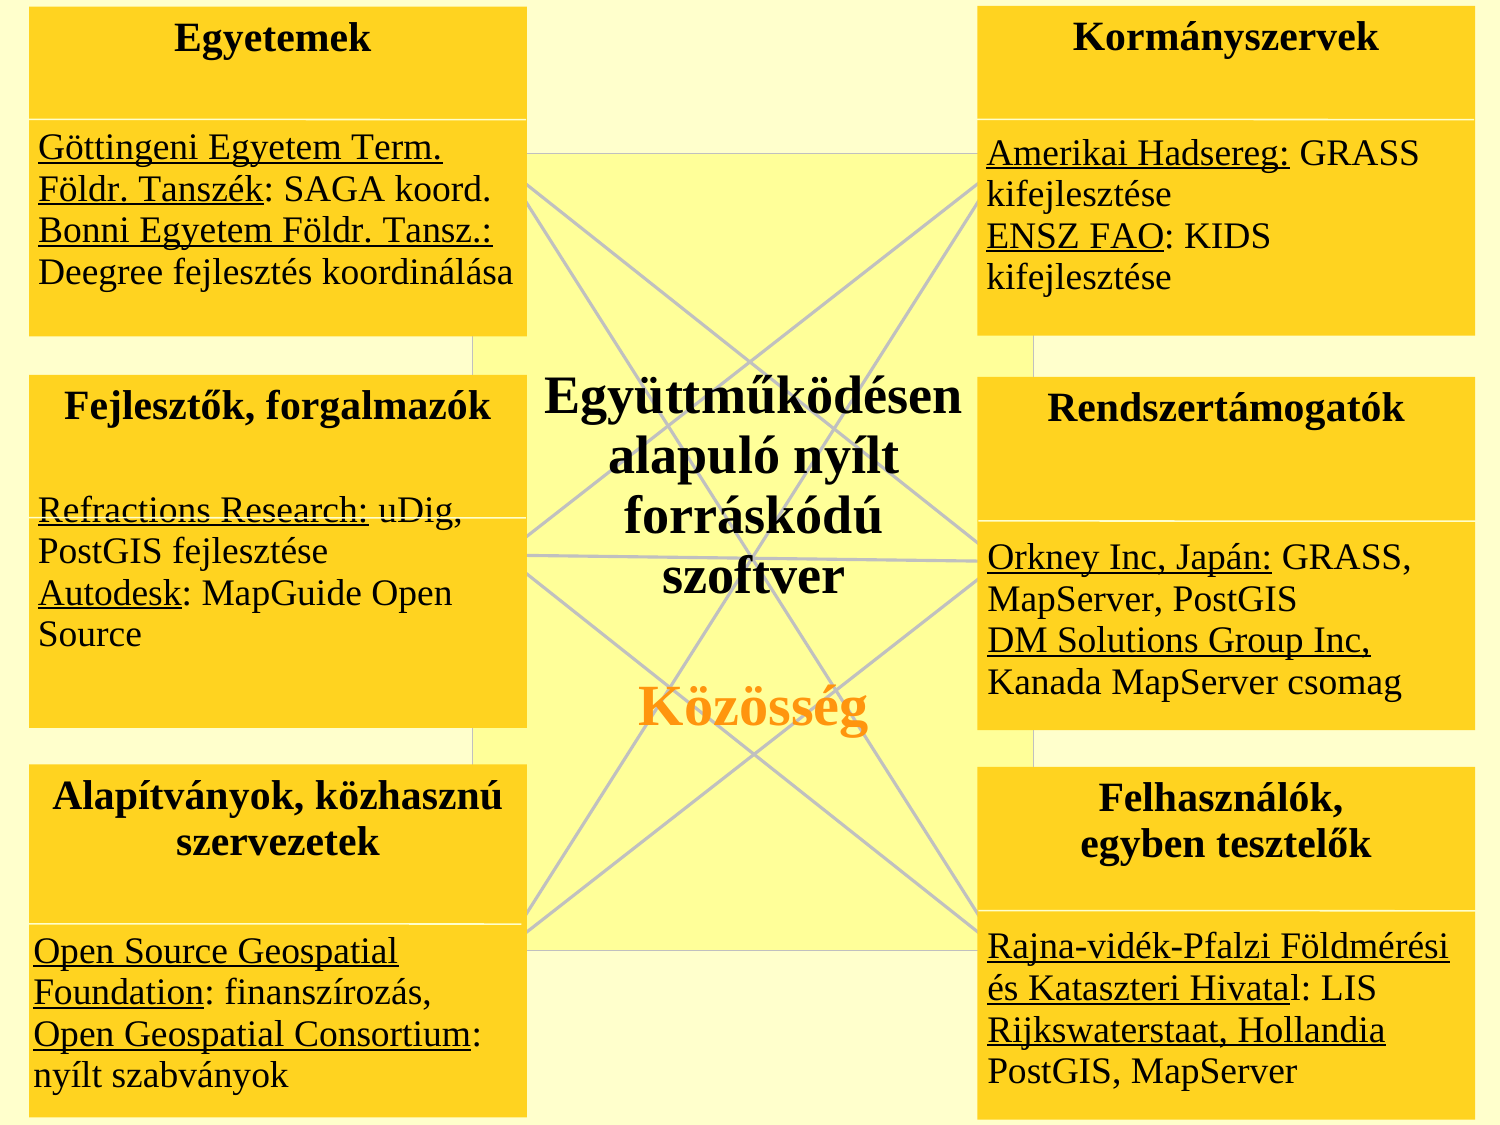

Kormányszervek
Egyetemek
Amerikai Hadsereg: GRASS kifejlesztése
ENSZ FAO: KIDS kifejlesztése
Göttingeni Egyetem Term. Földr. Tanszék: SAGA koord.
Bonni Egyetem Földr. Tansz.: Deegree fejlesztés koordinálása
Együttműködésen alapuló nyílt forráskódú
szoftver
Közösség
Fejlesztők, forgalmazók
Rendszertámogatók
Orkney Inc, Japán: GRASS, MapServer, PostGIS
DM Solutions Group Inc, Kanada MapServer csomag
Refractions Research: uDig, PostGIS fejlesztése
Autodesk: MapGuide Open Source
Alapítványok, közhasznú szervezetek
Felhasználók,
egyben tesztelők
Rajna-vidék-Pfalzi Földmérési és Kataszteri Hivatal: LIS
Rijkswaterstaat, Hollandia PostGIS, MapServer
Open Source Geospatial Foundation: finanszírozás,
Open Geospatial Consortium: nyílt szabványok